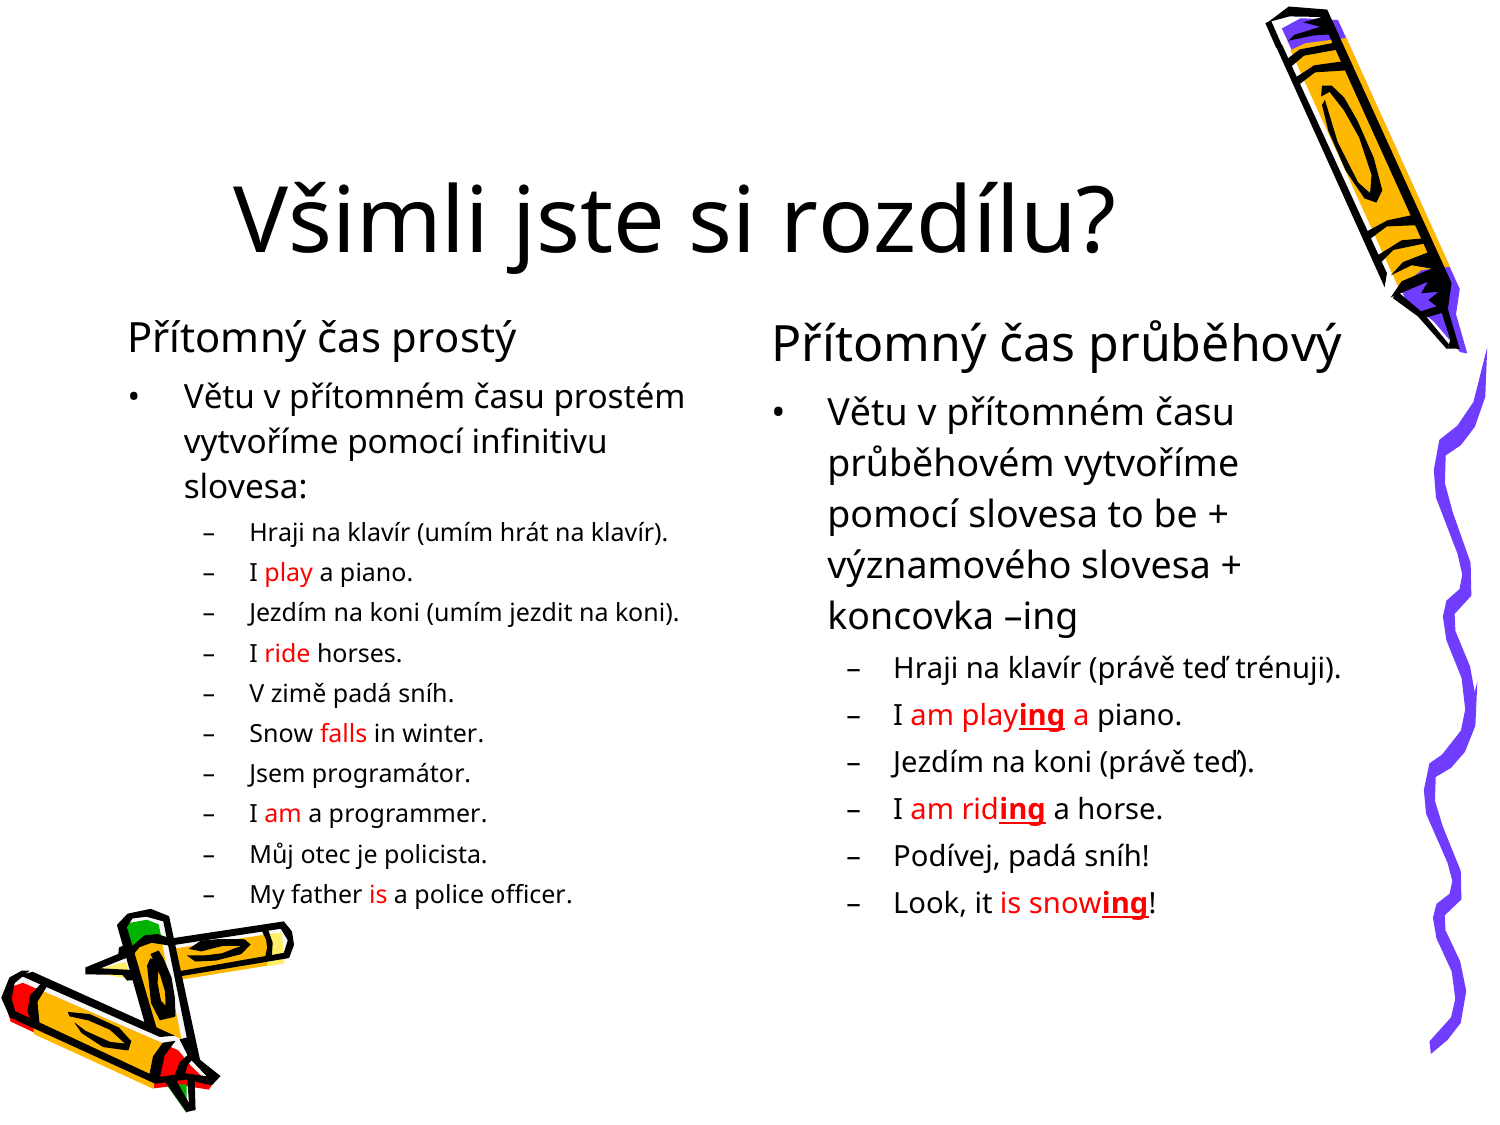

# Všimli jste si rozdílu?
Přítomný čas prostý
Větu v přítomném času prostém vytvoříme pomocí infinitivu slovesa:
Hraji na klavír (umím hrát na klavír).
I play a piano.
Jezdím na koni (umím jezdit na koni).
I ride horses.
V zimě padá sníh.
Snow falls in winter.
Jsem programátor.
I am a programmer.
Můj otec je policista.
My father is a police officer.
Přítomný čas průběhový
Větu v přítomném času průběhovém vytvoříme pomocí slovesa to be + významového slovesa + koncovka –ing
Hraji na klavír (právě teď trénuji).
I am playing a piano.
Jezdím na koni (právě teď).
I am riding a horse.
Podívej, padá sníh!
Look, it is snowing!